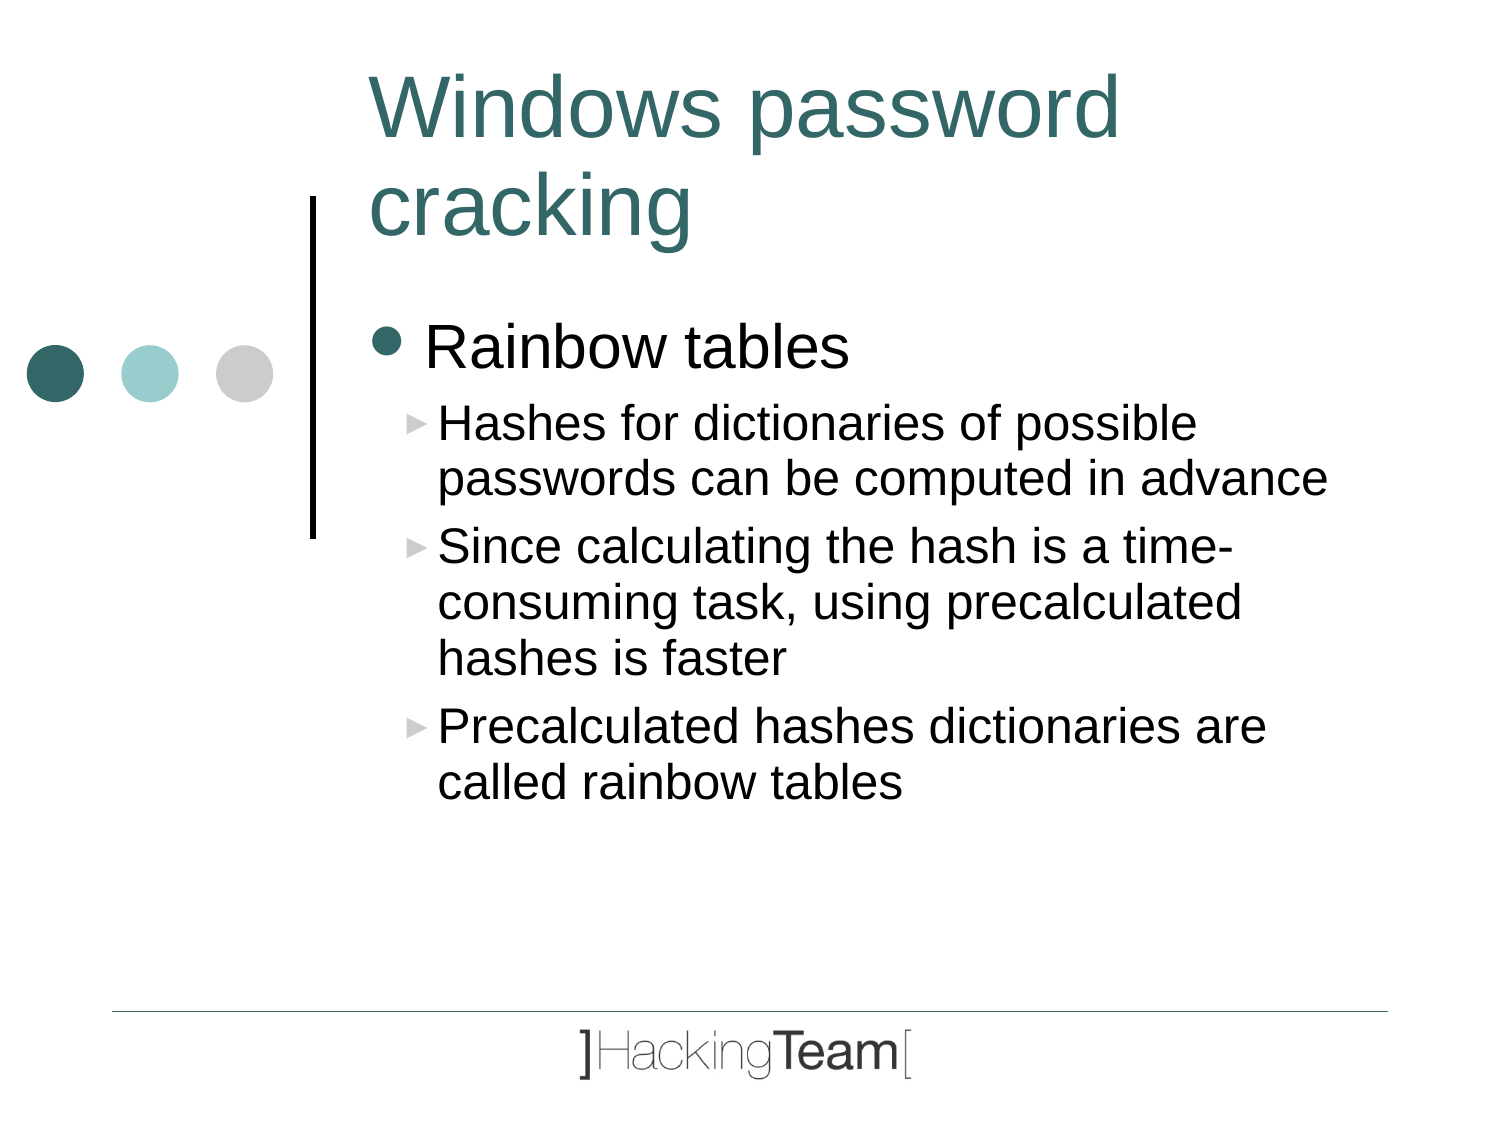

# Windows password cracking
Rainbow tables
Hashes for dictionaries of possible passwords can be computed in advance
Since calculating the hash is a time-consuming task, using precalculated hashes is faster
Precalculated hashes dictionaries are called rainbow tables